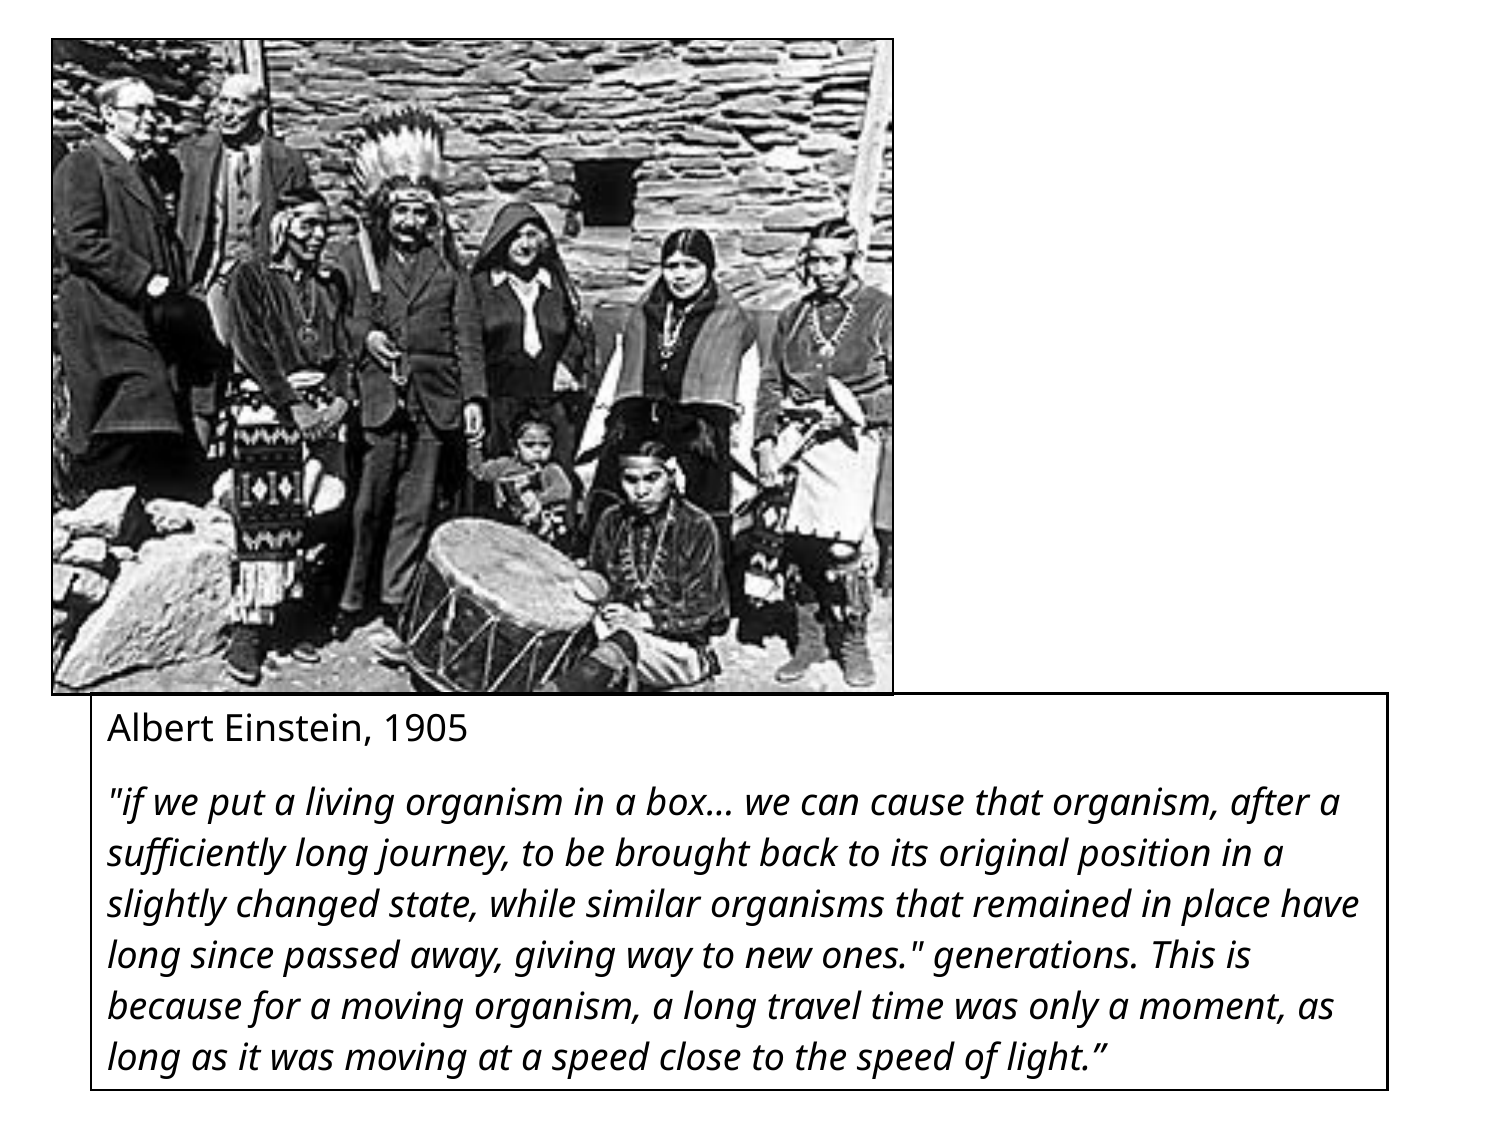

Albert Einstein, 1905
"if we put a living organism in a box... we can cause that organism, after a sufficiently long journey, to be brought back to its original position in a slightly changed state, while similar organisms that remained in place have long since passed away, giving way to new ones." generations. This is because for a moving organism, a long travel time was only a moment, as long as it was moving at a speed close to the speed of light.”